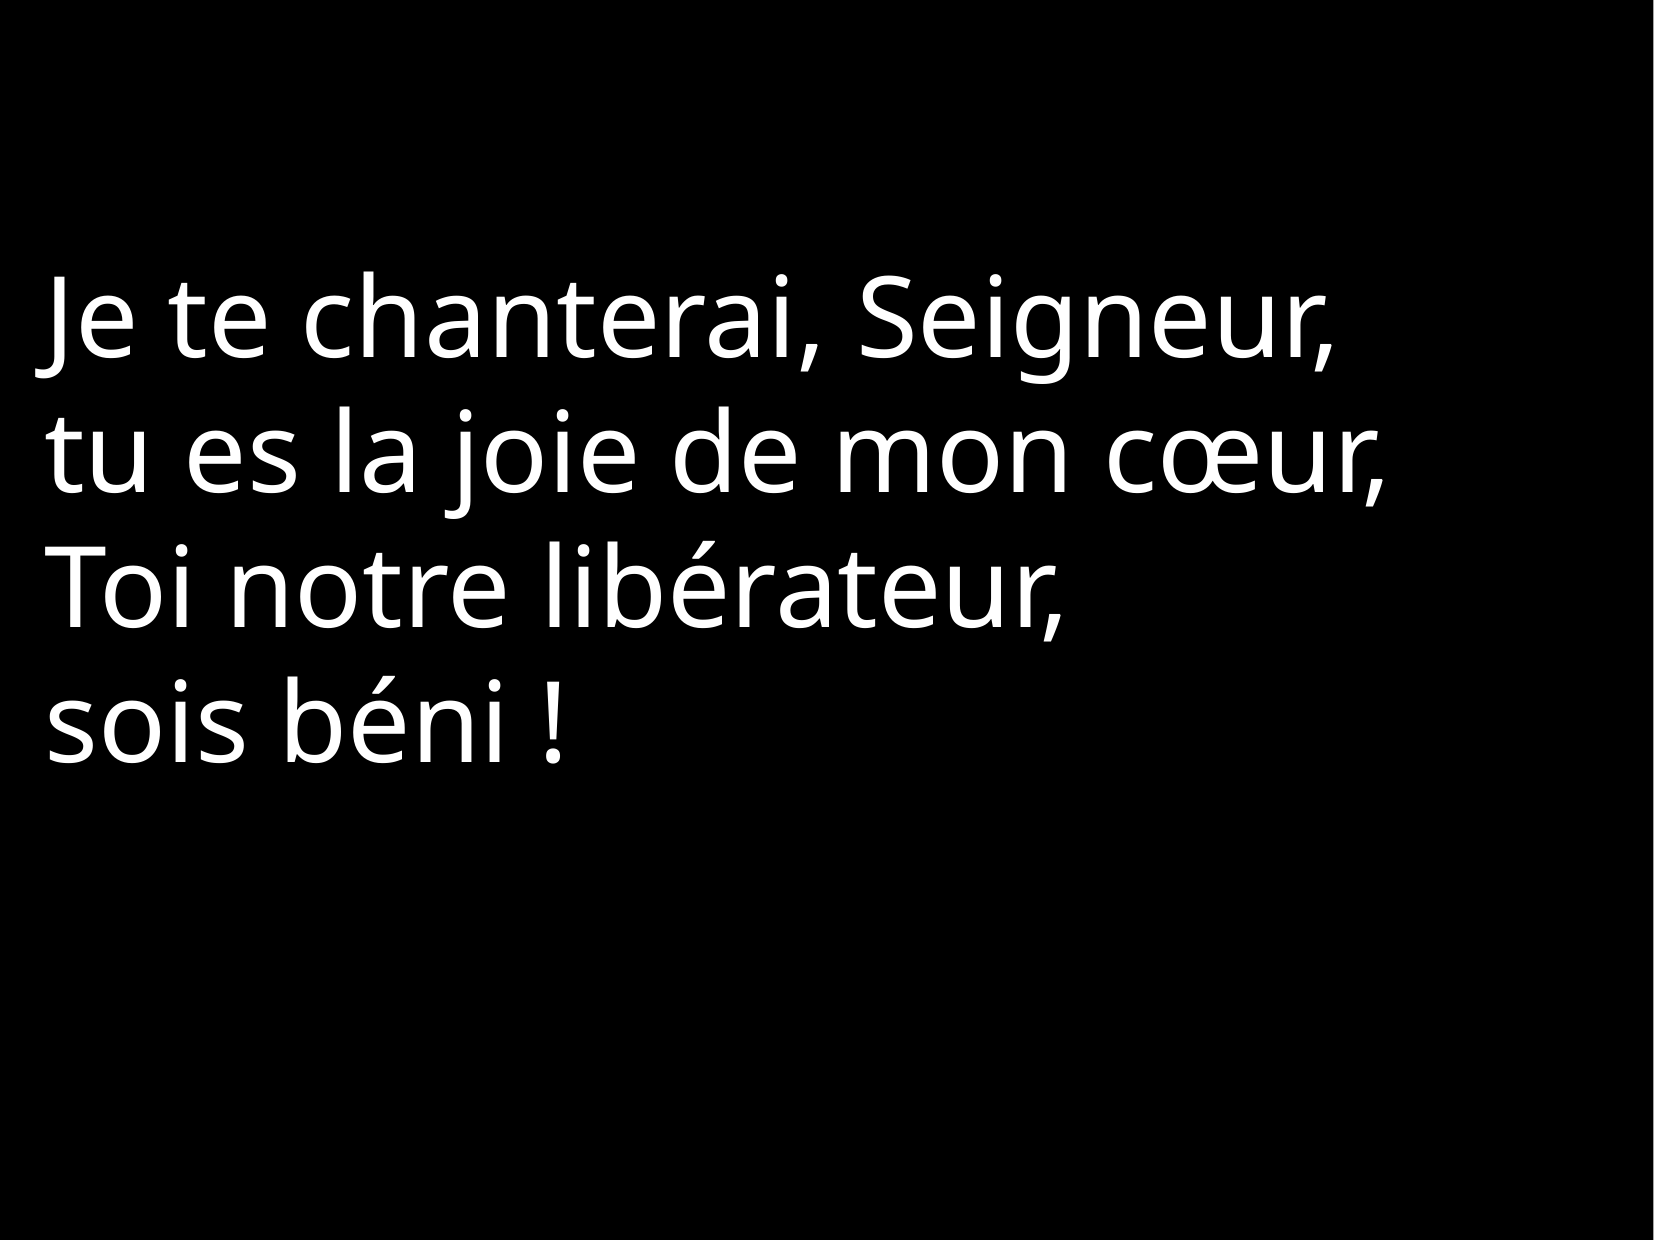

Je te chanterai, Seigneur,
tu es la joie de mon cœur,
Toi notre libérateur,
sois béni !